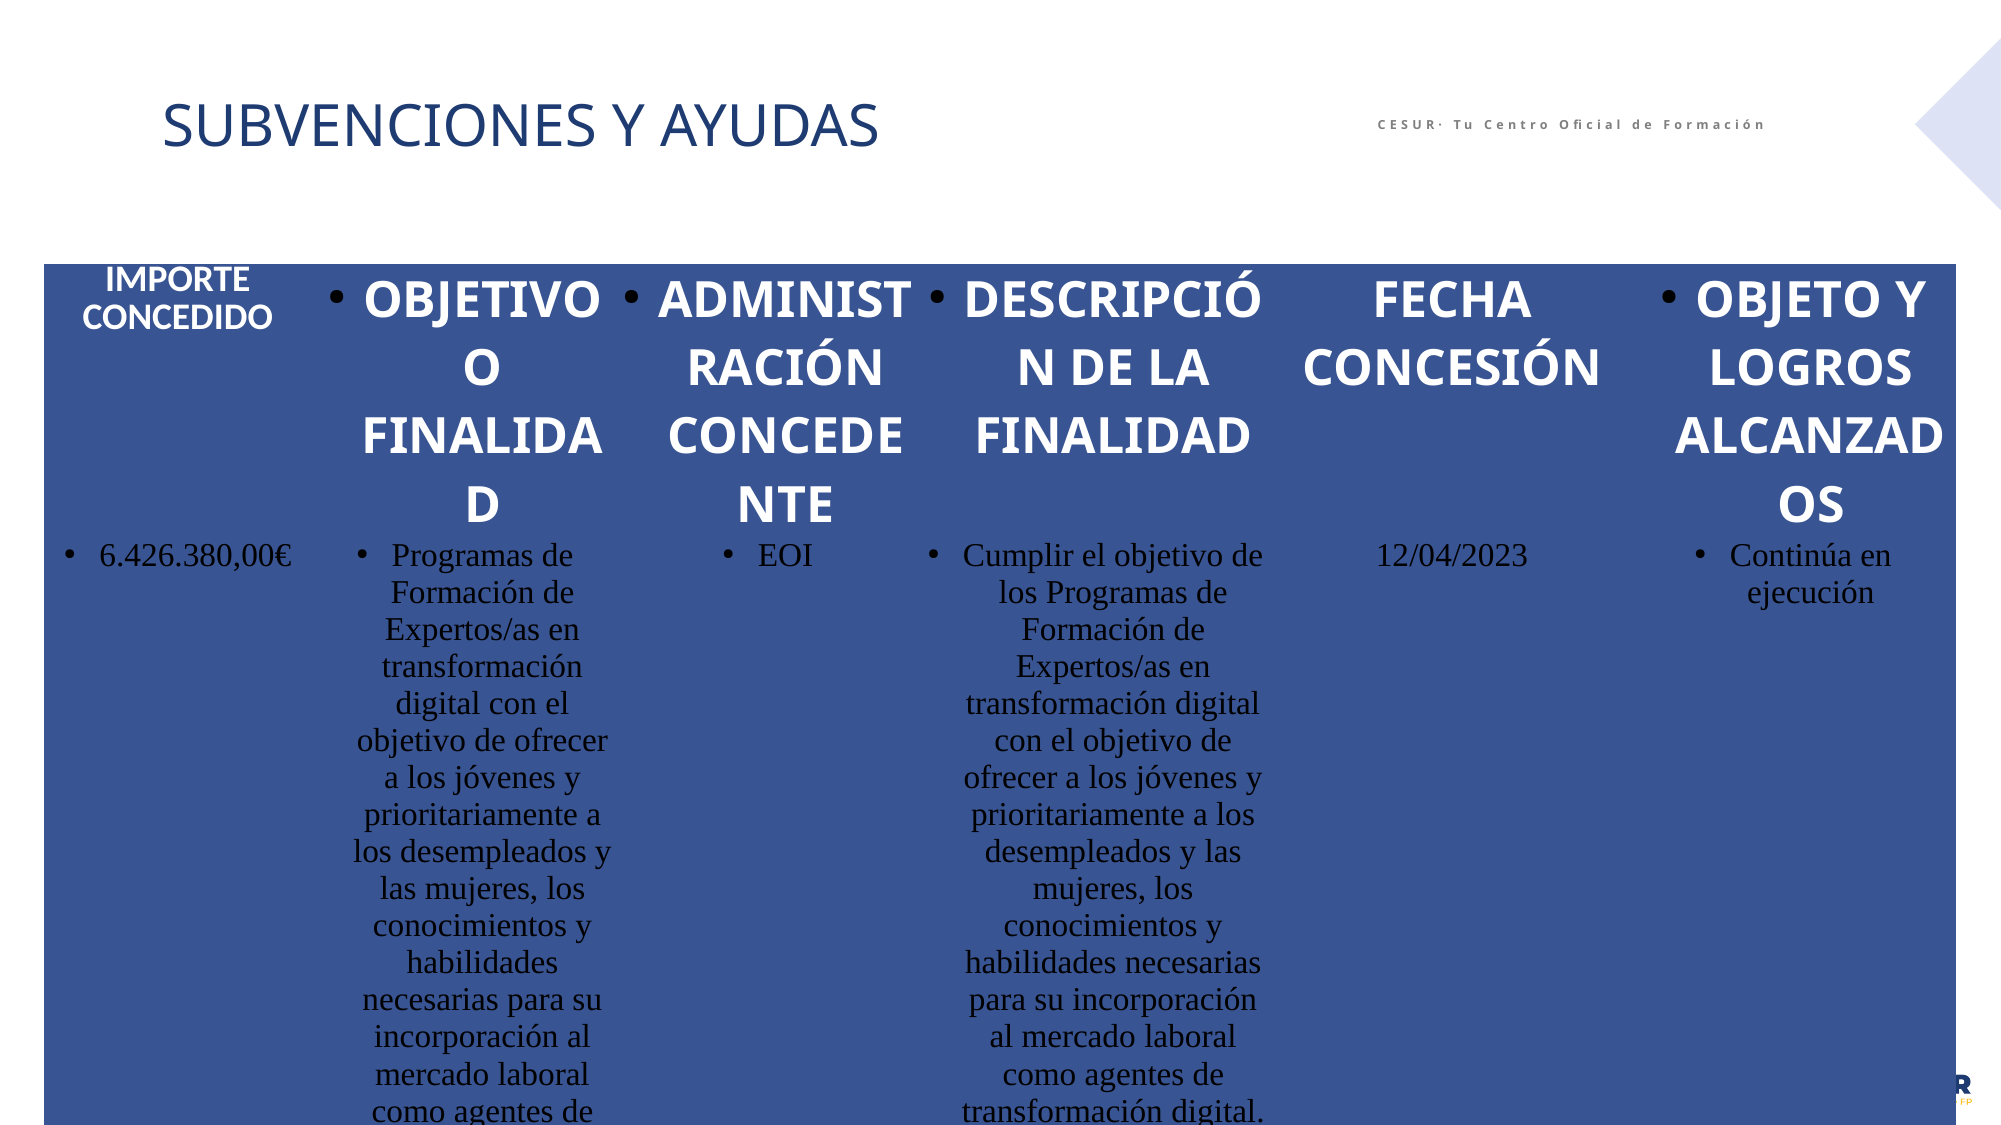

# SUBVENCIONES Y AYUDAS
| IMPORTE CONCEDIDO | OBJETIVO O FINALIDAD | ADMINISTRACIÓN CONCEDENTE | DESCRIPCIÓN DE LA FINALIDAD | FECHA CONCESIÓN | OBJETO Y LOGROS ALCANZADOS |
| --- | --- | --- | --- | --- | --- |
| 6.426.380,00€ | Programas de Formación de Expertos/as en transformación digital con el objetivo de ofrecer a los jóvenes y prioritariamente a los desempleados y las mujeres, los conocimientos y habilidades necesarias para su incorporación al mercado laboral como agentes de transformación digital. | EOI | Cumplir el objetivo de los Programas de Formación de Expertos/as en transformación digital con el objetivo de ofrecer a los jóvenes y prioritariamente a los desempleados y las mujeres, los conocimientos y habilidades necesarias para su incorporación al mercado laboral como agentes de transformación digital. | 12/04/2023 | Continúa en ejecución |